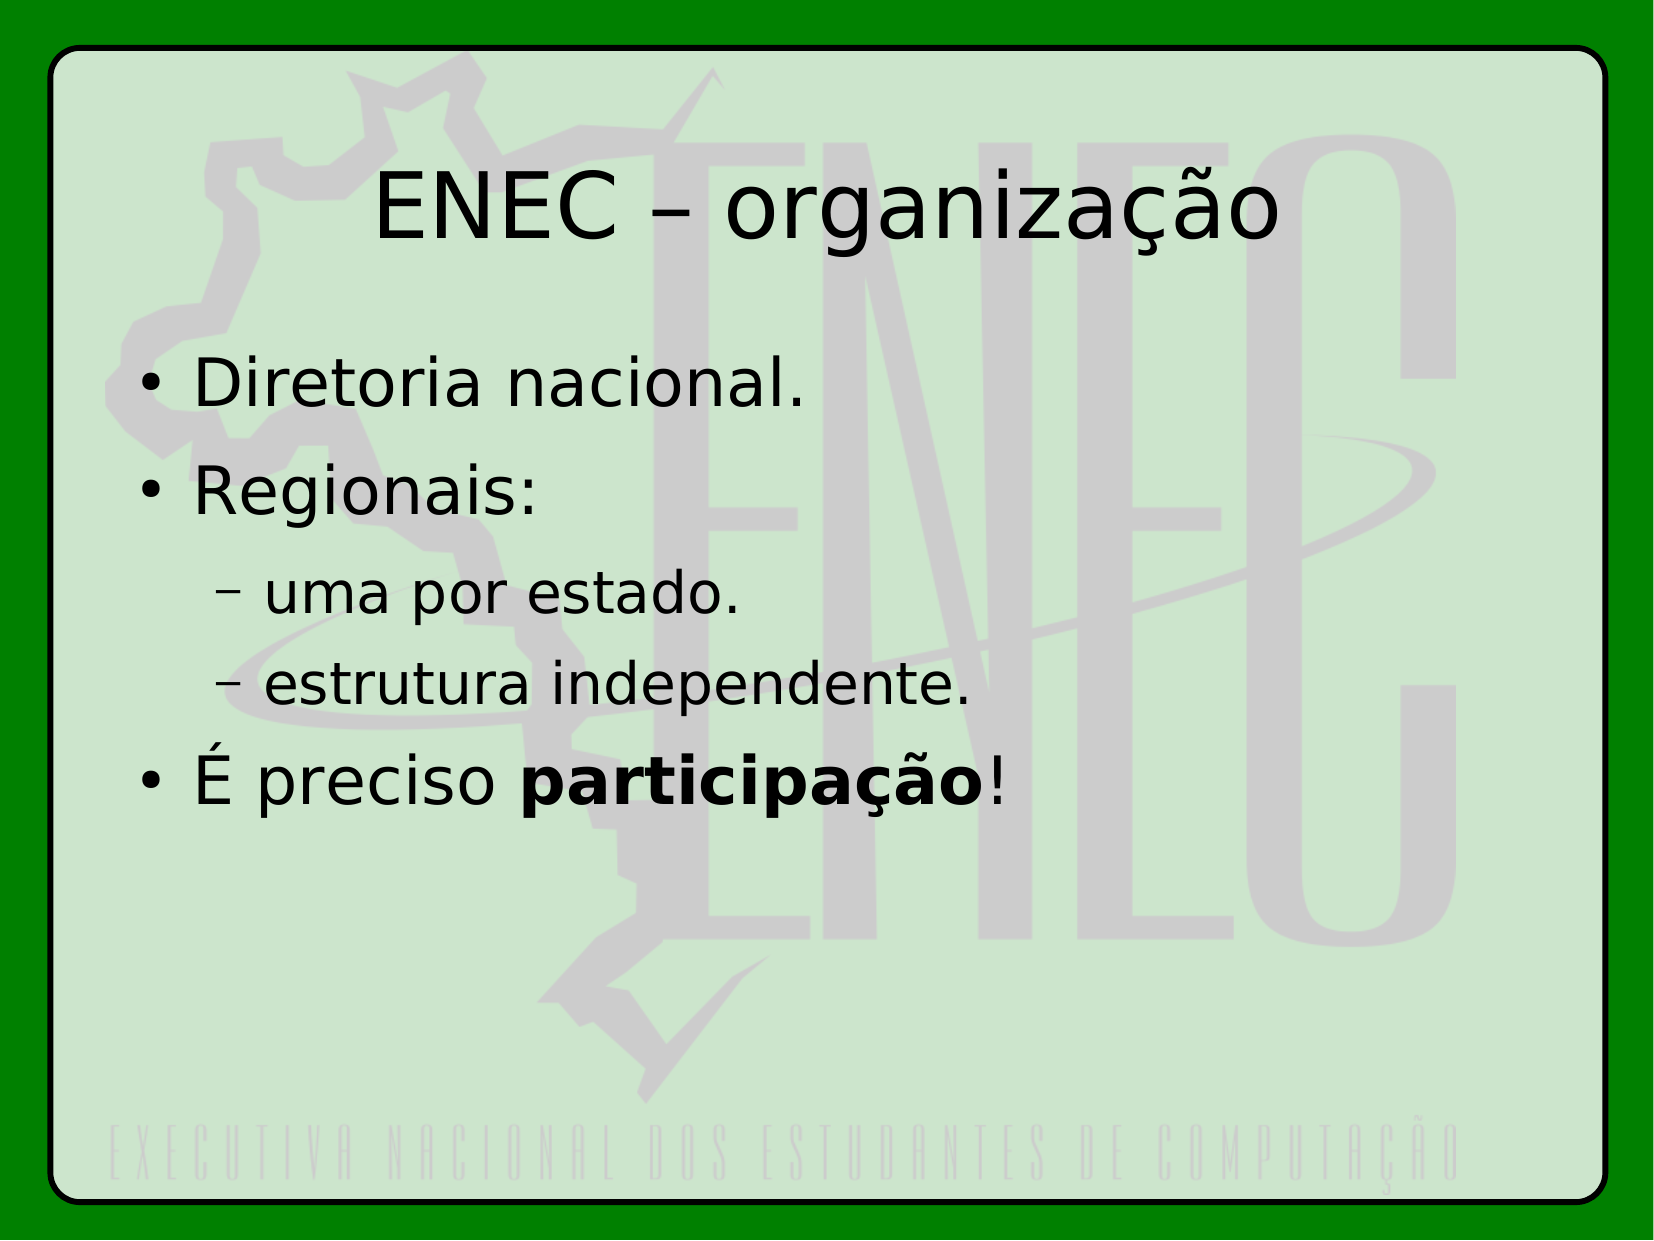

# ENEC – organização
Diretoria nacional.
Regionais:
uma por estado.
estrutura independente.
É preciso participação!